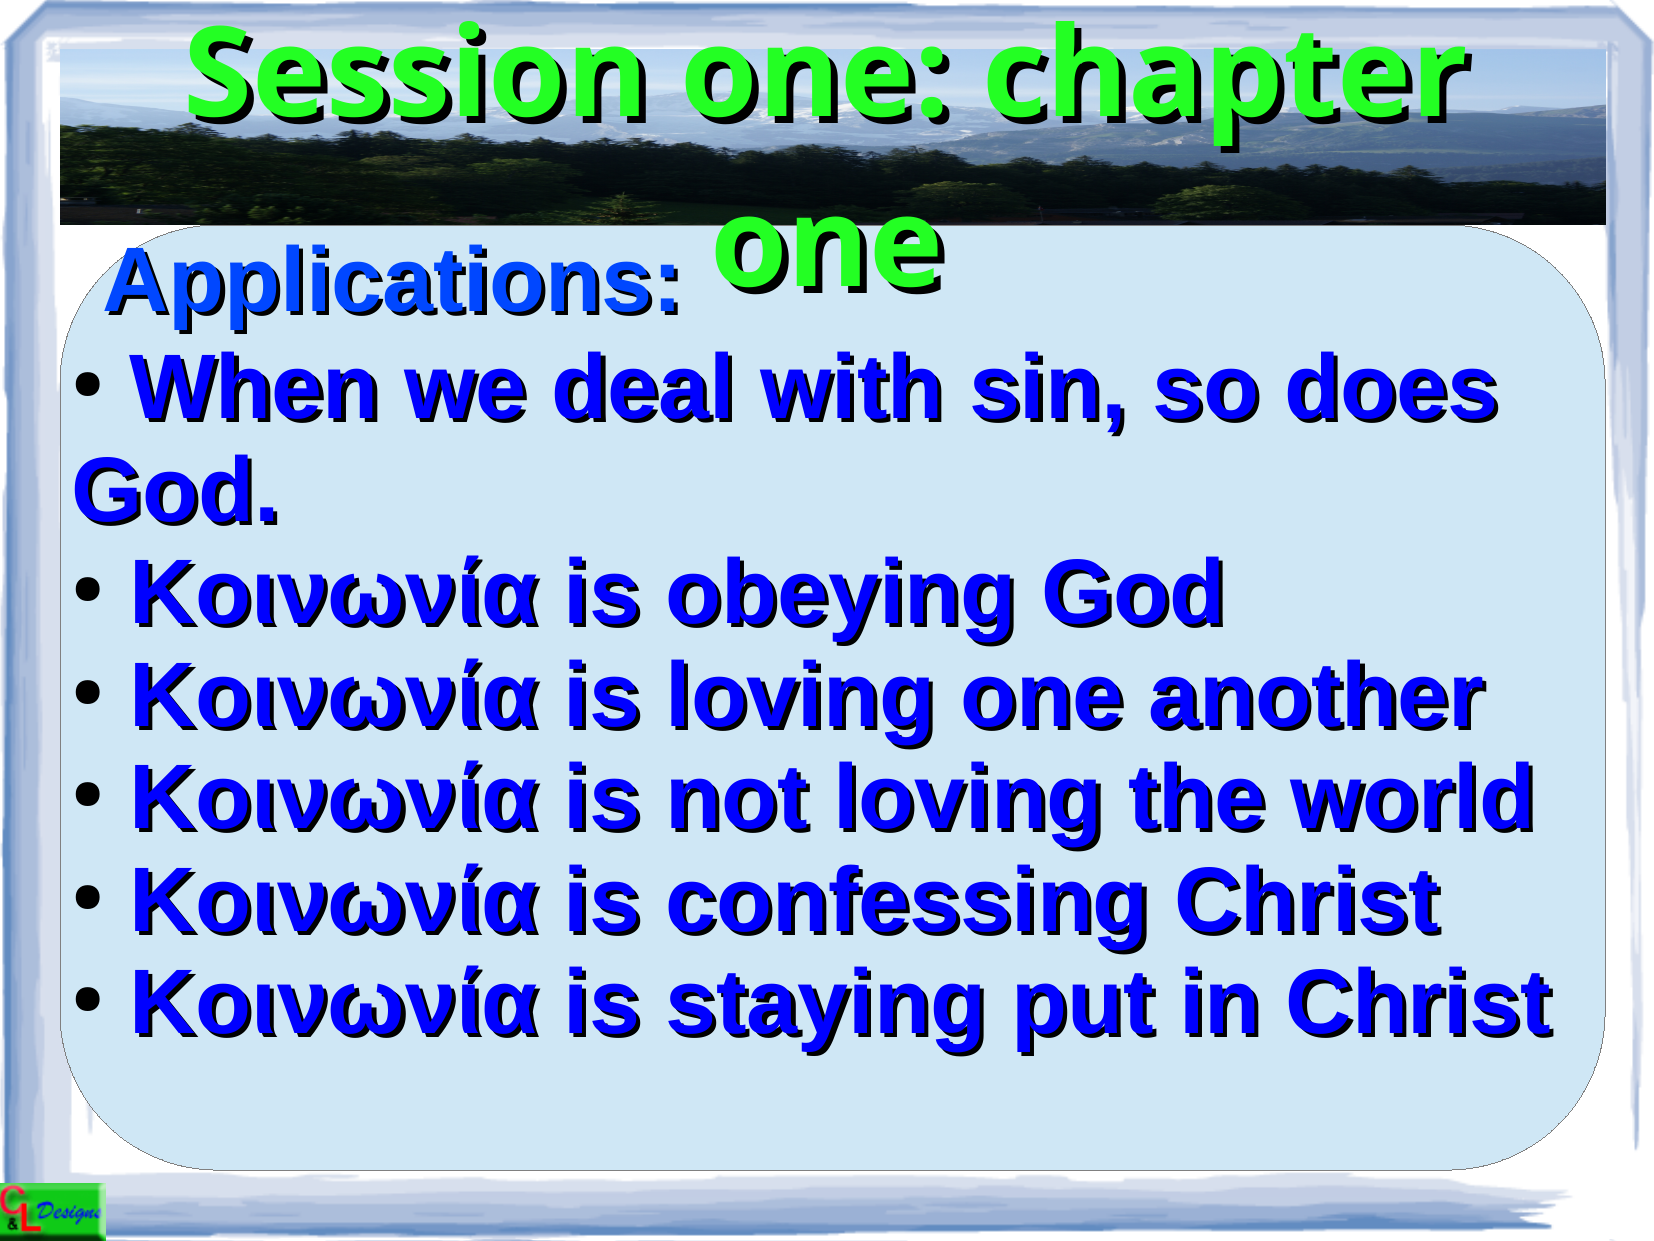

# Session one: chapter one
 Applications:
 When we deal with sin, so does God.
 Κοινωνία is obeying God
 Κοινωνία is loving one another
 Κοινωνία is not loving the world
 Κοινωνία is confessing Christ
 Κοινωνία is staying put in Christ